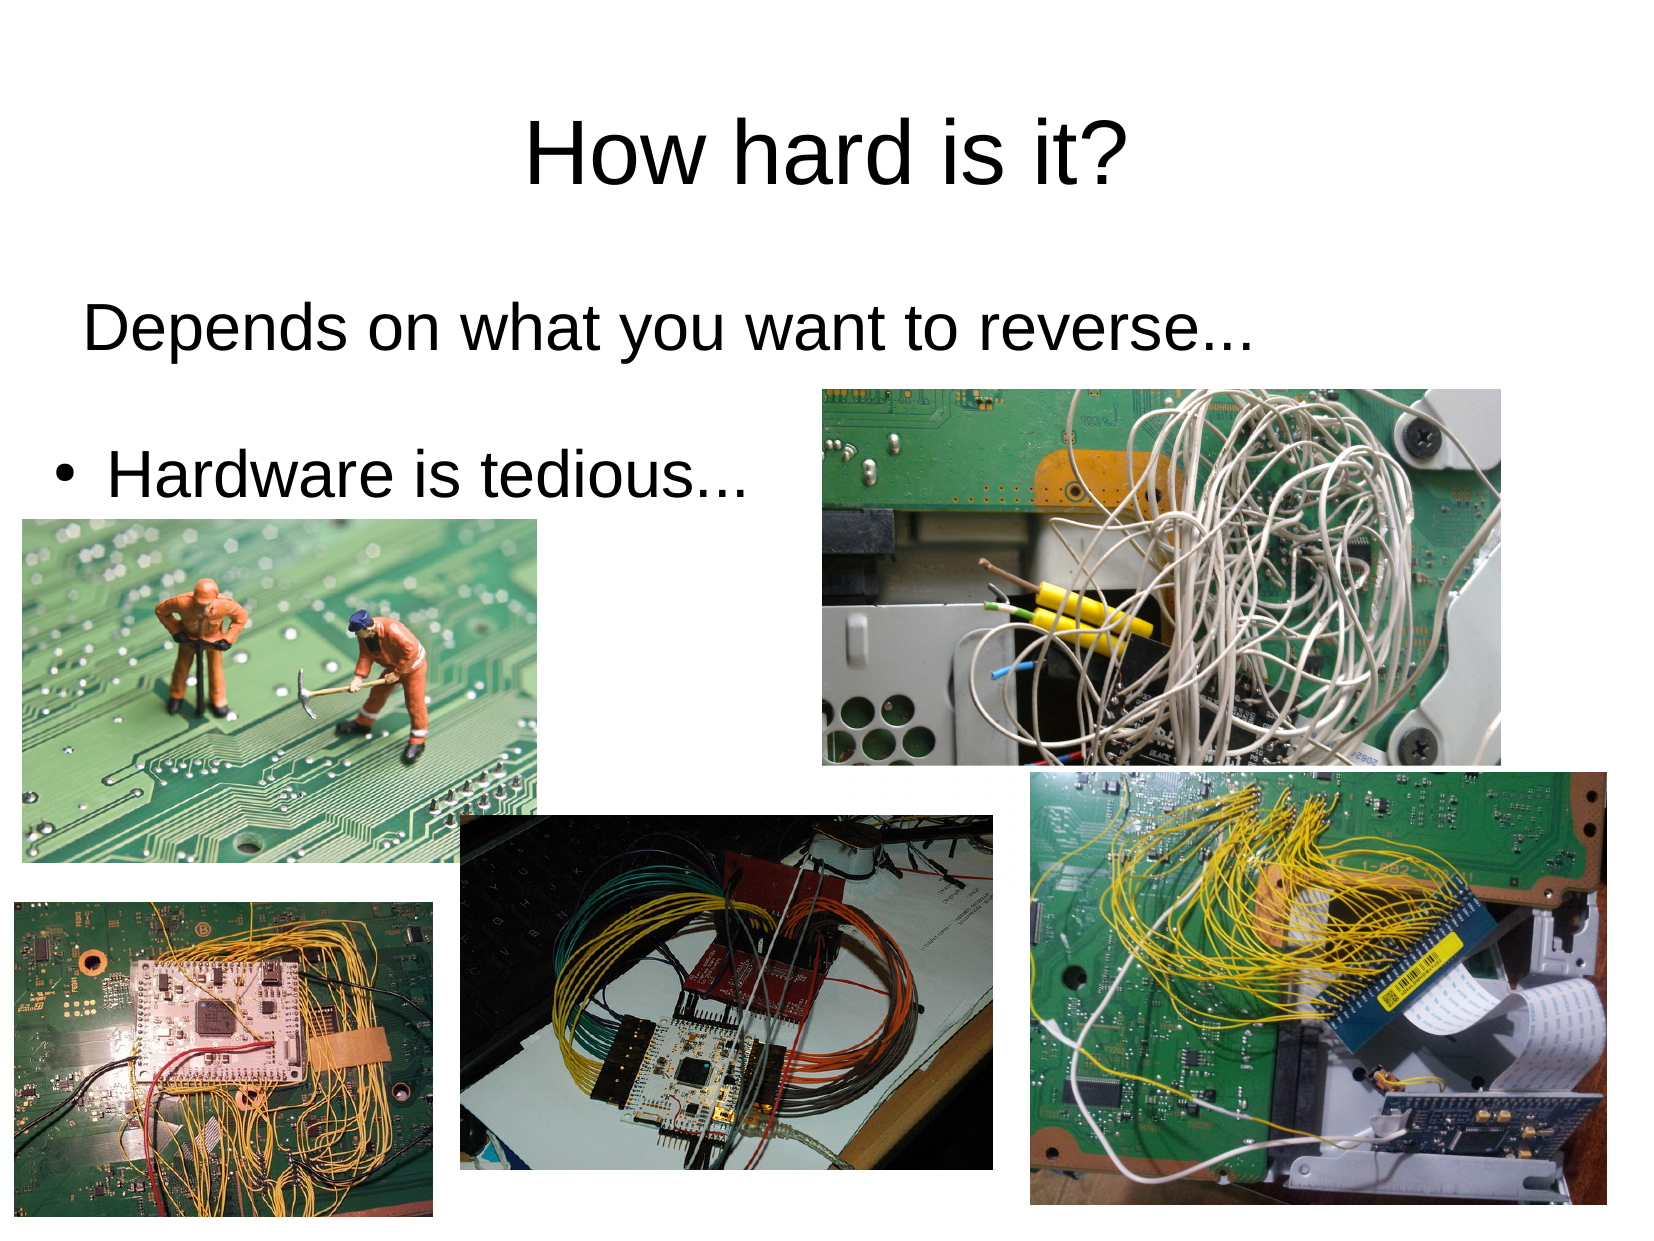

# How hard is it?
Depends on what you want to reverse...
Hardware is tedious...